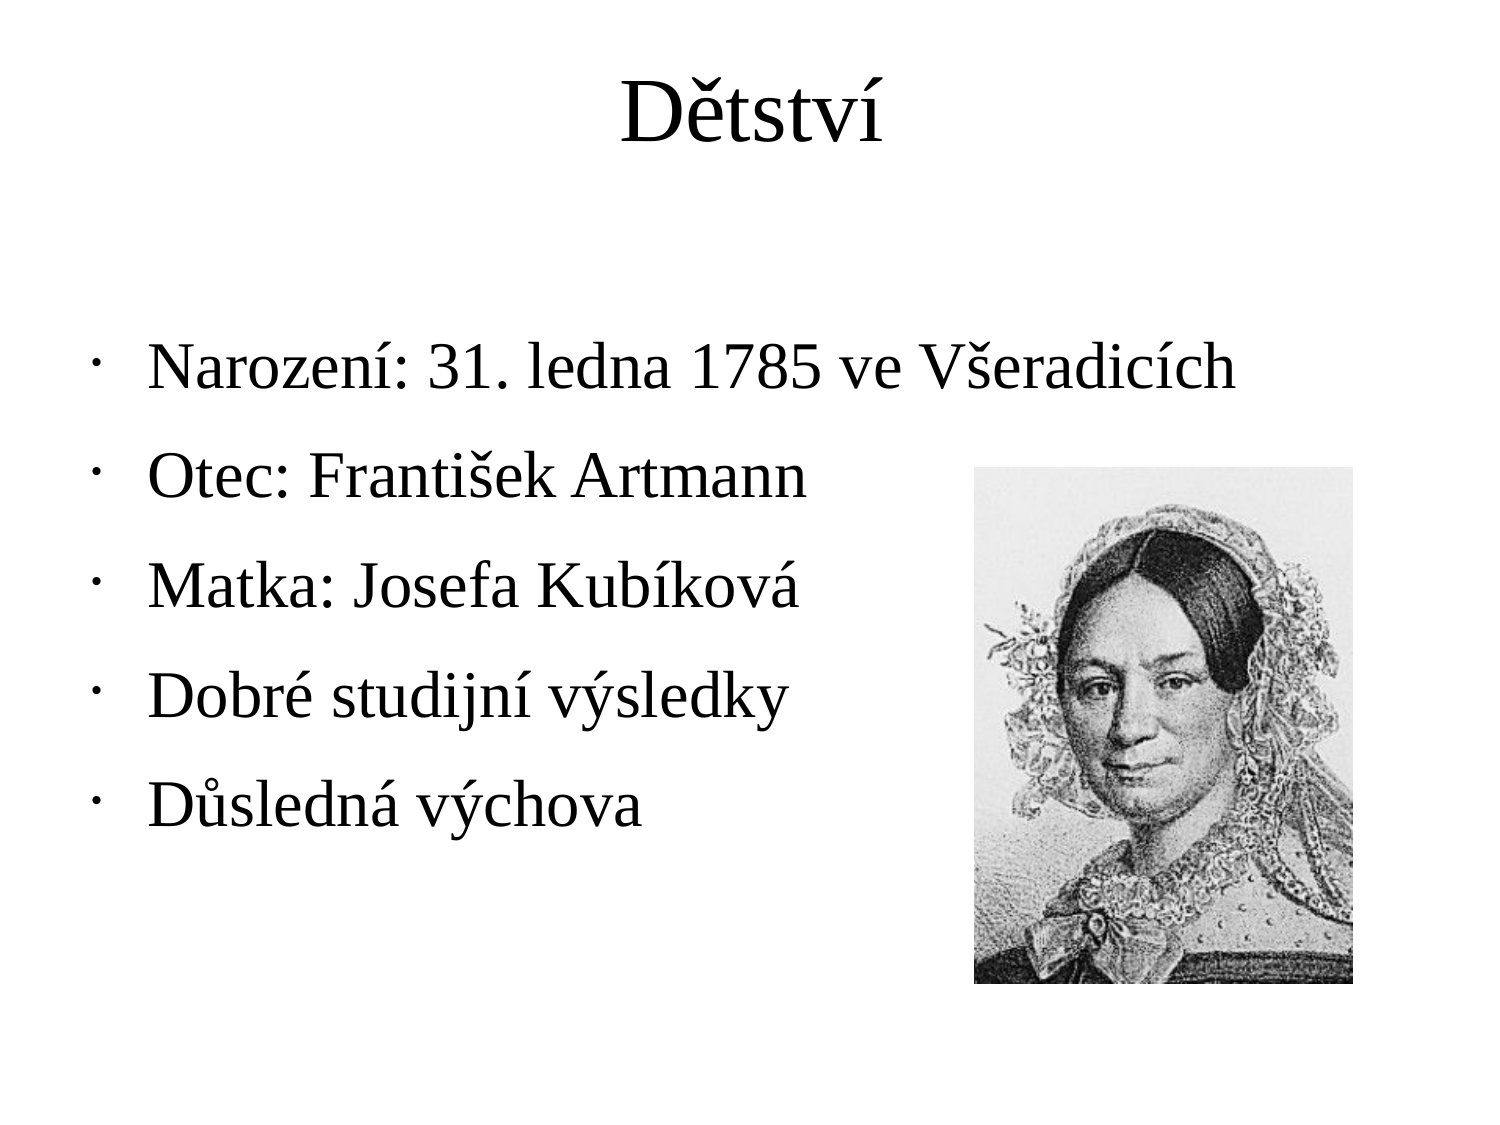

# Dětství
Narození: 31. ledna 1785 ve Všeradicích
Otec: František Artmann
Matka: Josefa Kubíková
Dobré studijní výsledky
Důsledná výchova